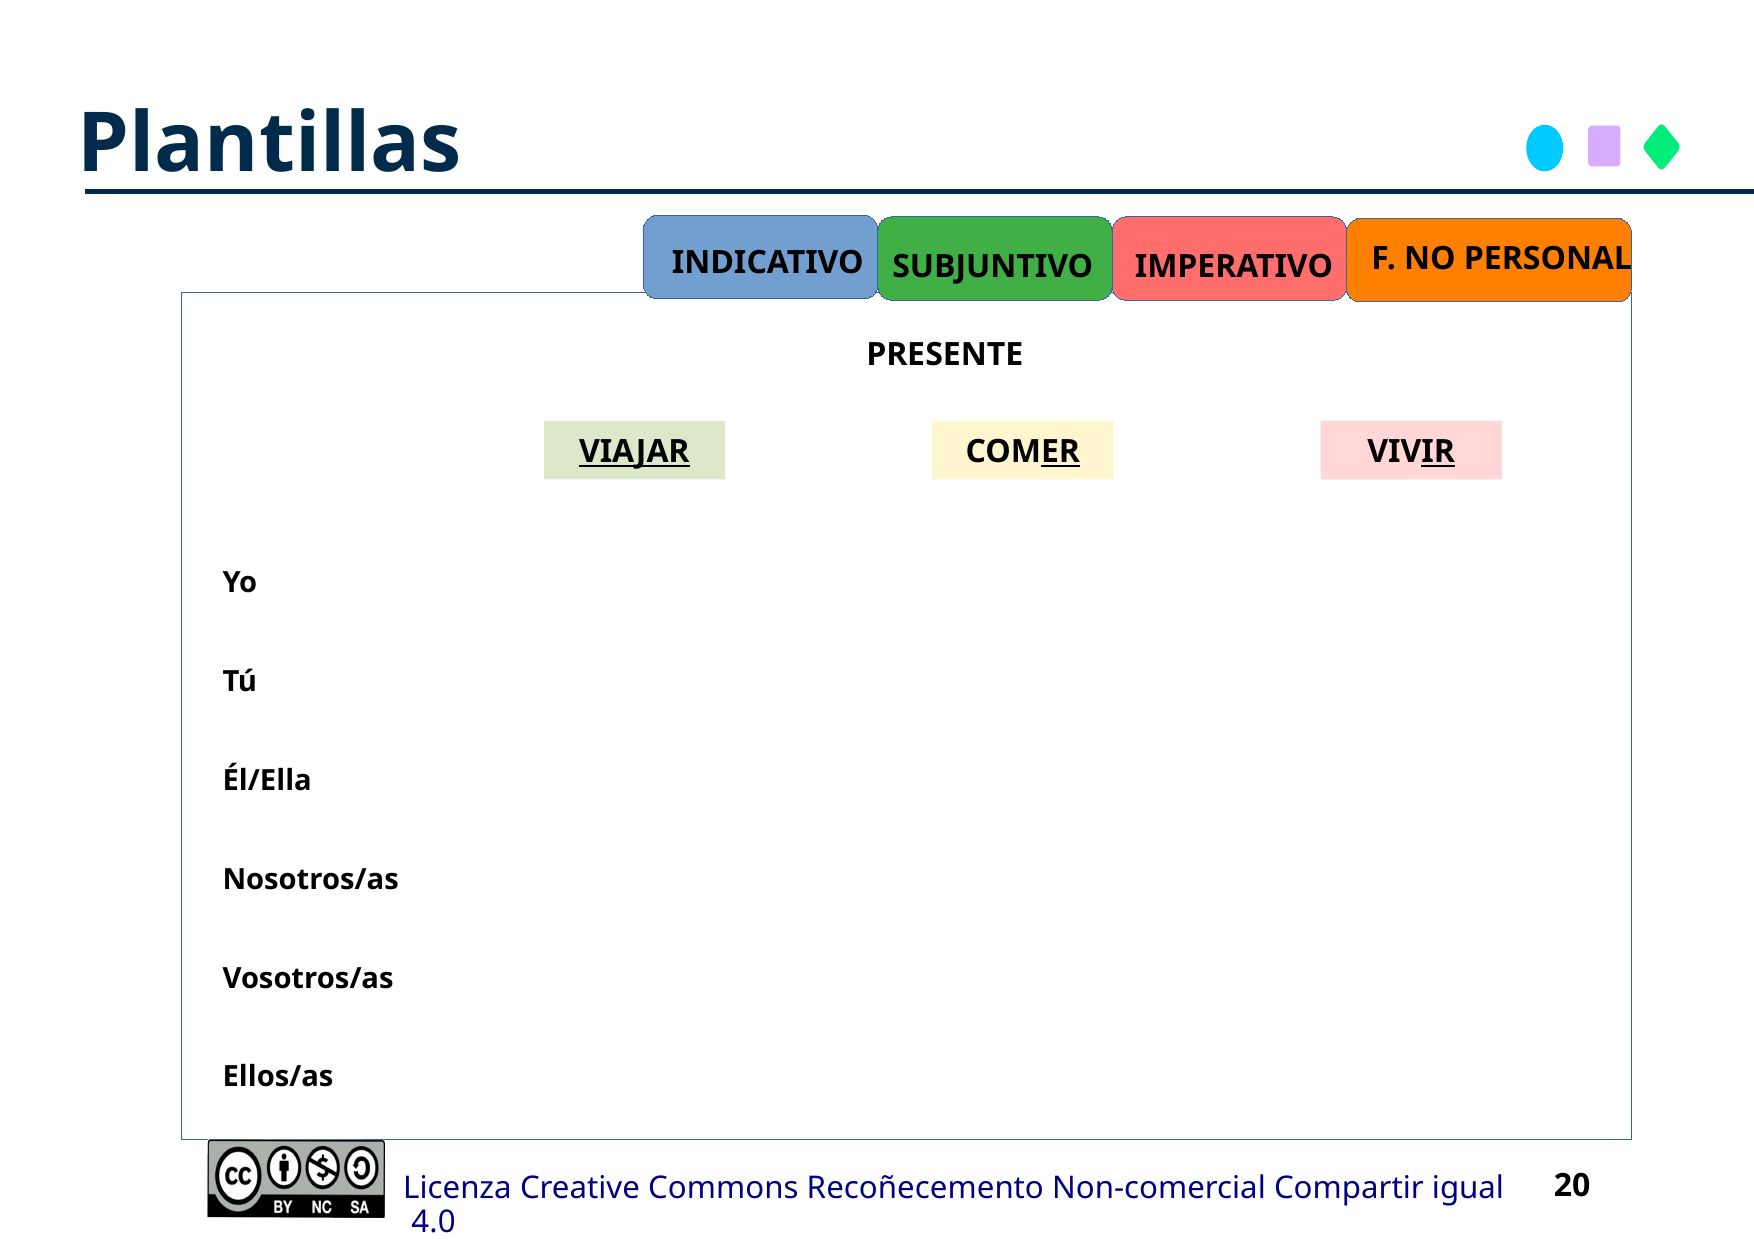

# Plantillas
F. NO PERSONAL
INDICATIVO
SUBJUNTIVO
IMPERATIVO
PRESENTE
VIAJAR
COMER
VIVIR
Yo
Tú
Él/Ella
Nosotros/as
Vosotros/as
Ellos/as
Licenza Creative Commons Recoñecemento Non-comercial Compartir igual 4.0